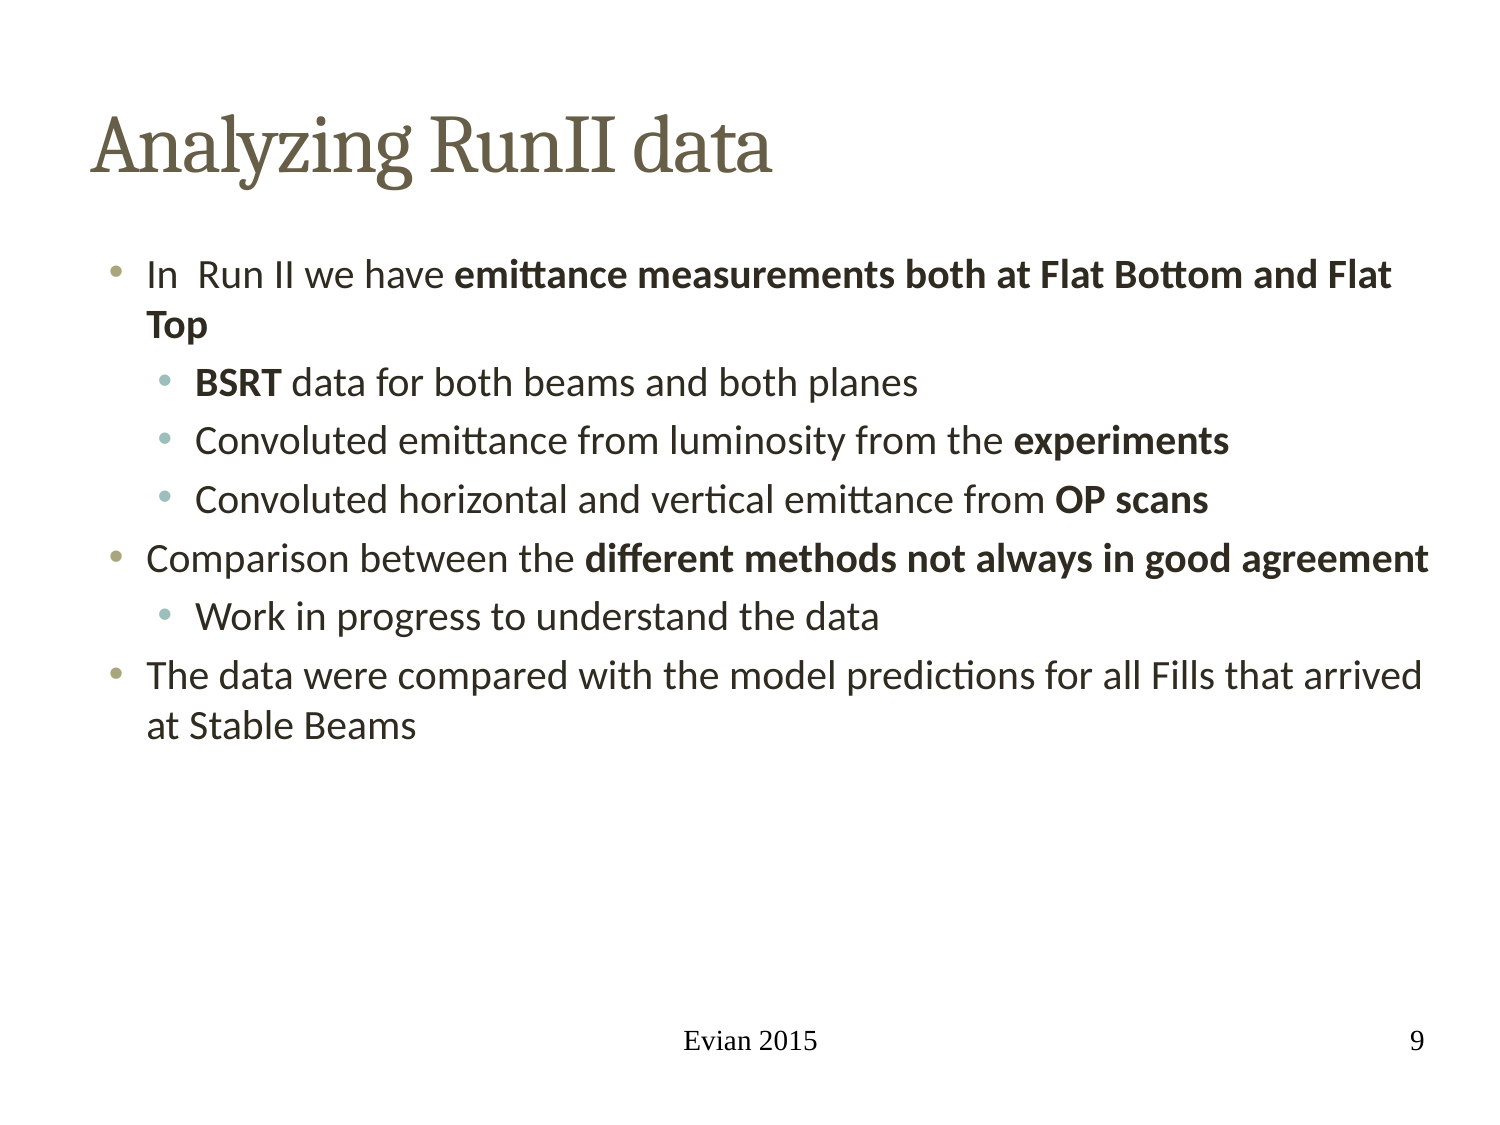

# Analyzing RunII data
In Run II we have emittance measurements both at Flat Bottom and Flat Top
BSRT data for both beams and both planes
Convoluted emittance from luminosity from the experiments
Convoluted horizontal and vertical emittance from OP scans
Comparison between the different methods not always in good agreement
Work in progress to understand the data
The data were compared with the model predictions for all Fills that arrived at Stable Beams
Evian 2015
9